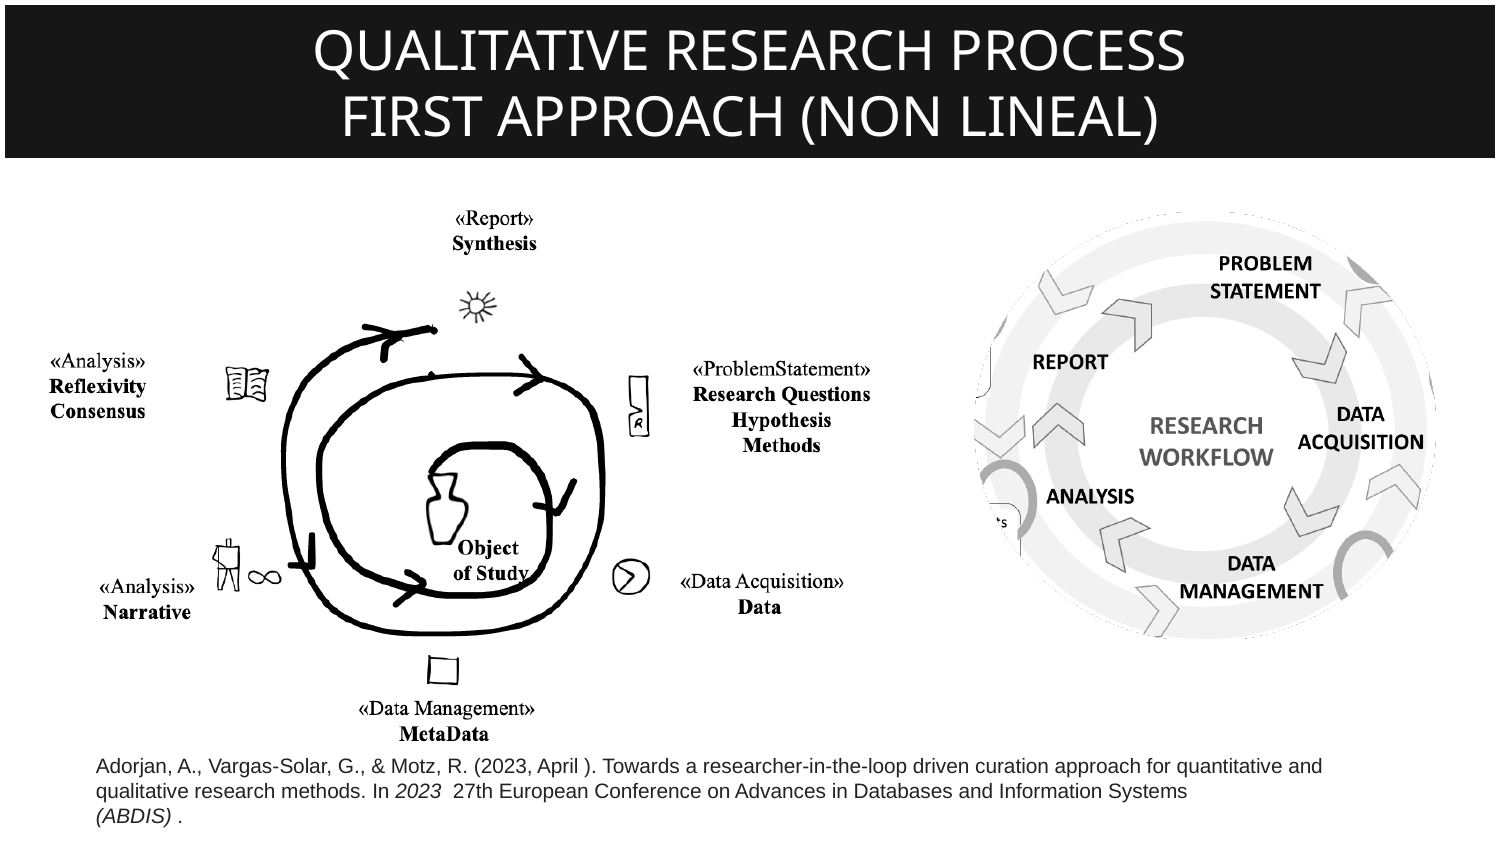

Qualitative Research Process
First Approach (Non Lineal)
# RITL Spiral Process
Adorjan, A., Vargas-Solar, G., & Motz, R. (2023, April ). Towards a researcher-in-the-loop driven curation approach for quantitative and qualitative research methods. In 2023 27th European Conference on Advances in Databases and Information Systems
(ABDIS) .